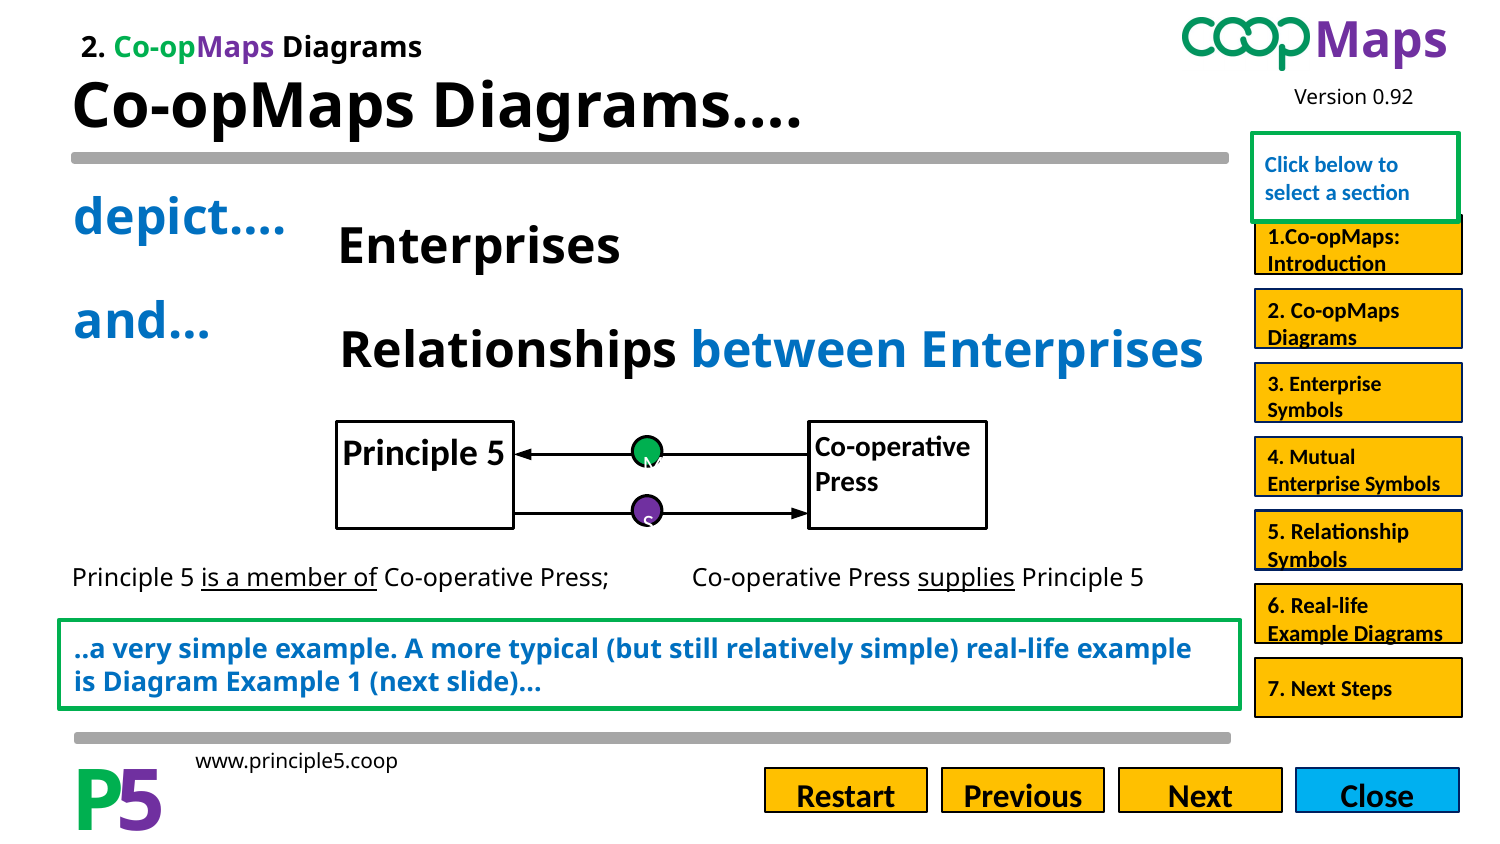

Maps
2. Co-opMaps Diagrams
Co-opMaps Diagrams….
Version 0.92
Click below to select a section
depict….
Enterprises
1.Co-opMaps: Introduction
and…
2. Co-opMaps Diagrams
Relationships between Enterprises
3. Enterprise Symbols
Principle 5
Co-operative Press
M
4. Mutual Enterprise Symbols
S
5. Relationship Symbols
Principle 5 is a member of Co-operative Press;
Co-operative Press supplies Principle 5
6. Real-life Example Diagrams
..a very simple example. A more typical (but still relatively simple) real-life example is Diagram Example 1 (next slide)…
7. Next Steps
P
5
 www.principle5.coop
Restart
Previous
Next
Close